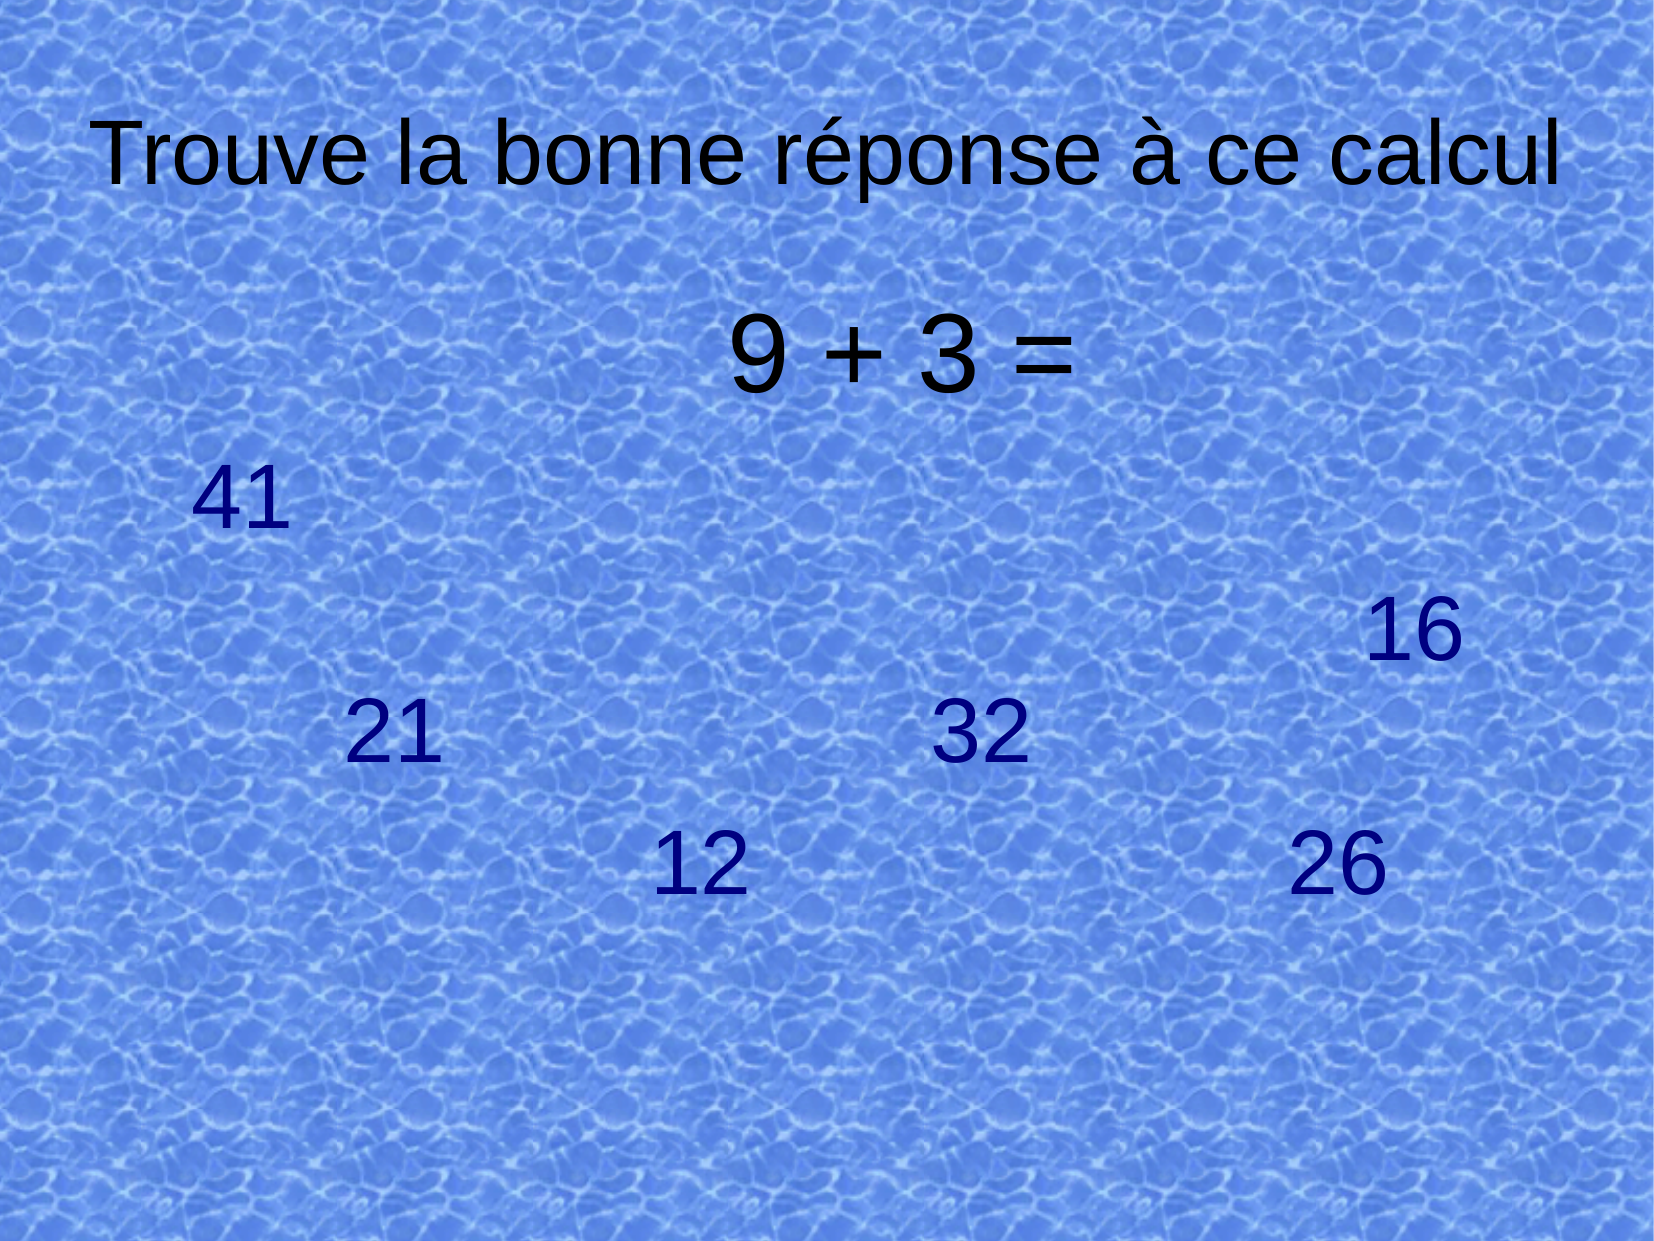

# Trouve la bonne réponse à ce calcul
 9 + 3 =
 41
 16 21 32
 12 26